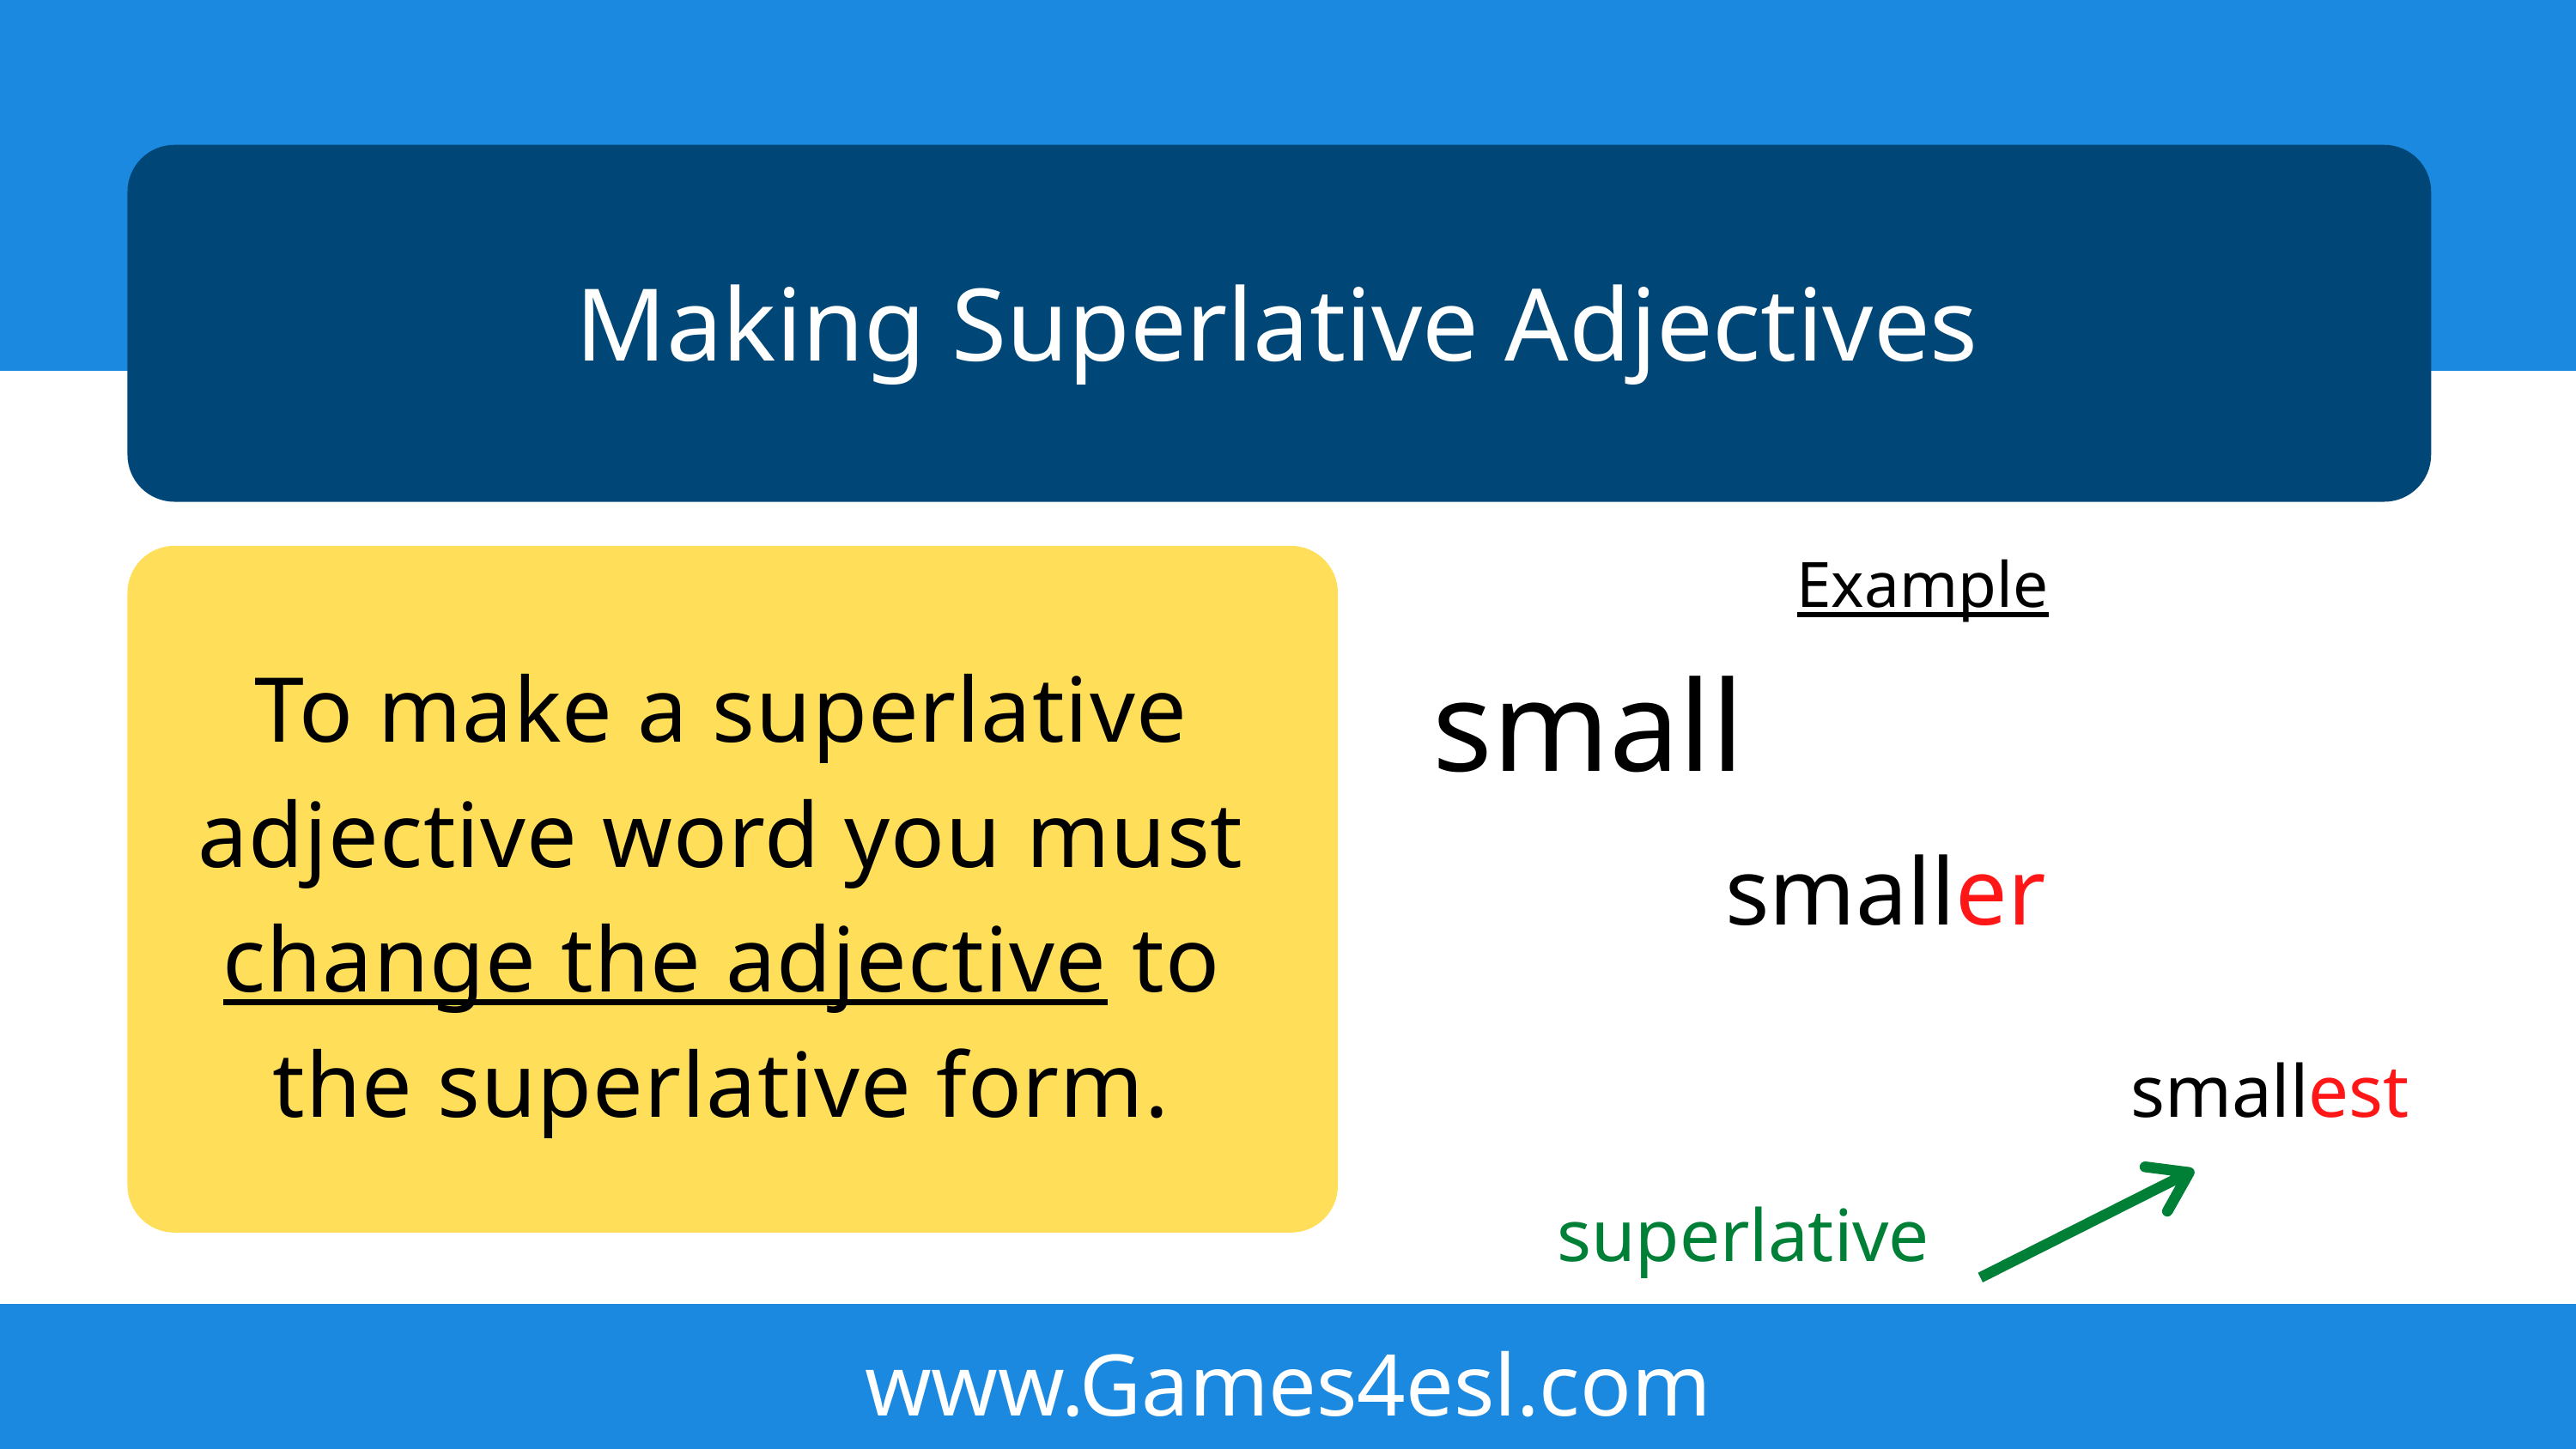

Making Superlative Adjectives
Example
To make a superlative adjective word you must change the adjective to the superlative form.
small
smaller
smallest
superlative
www.Games4esl.com